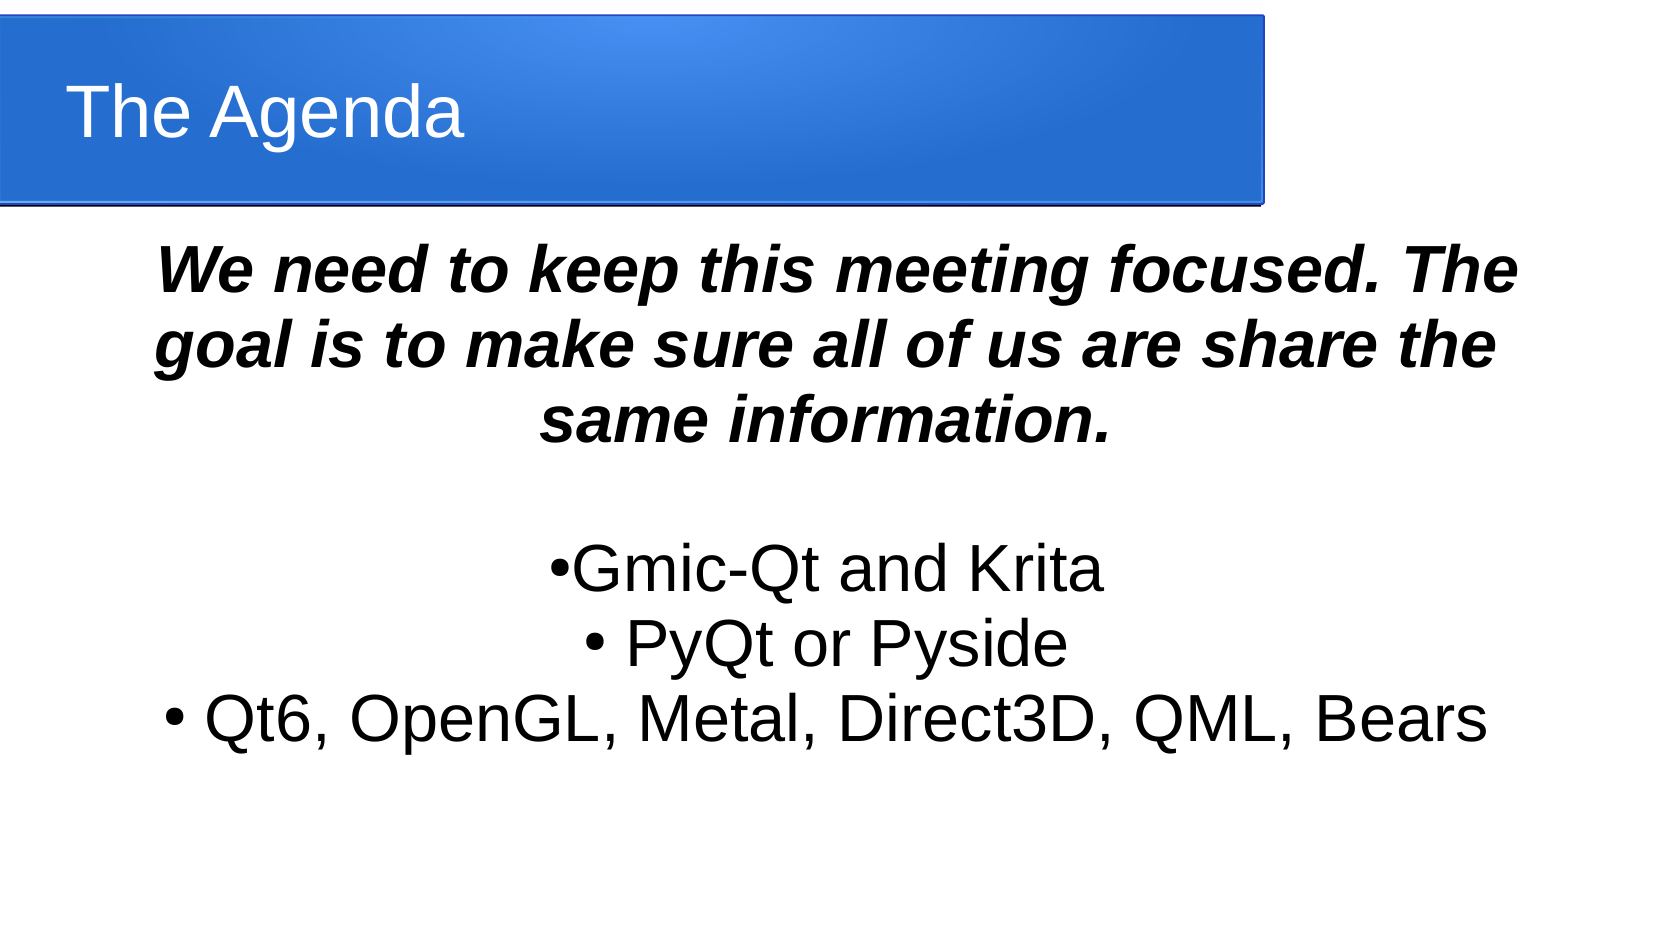

# The Agenda
We need to keep this meeting focused. The goal is to make sure all of us are share the same information.
Gmic-Qt and Krita
 PyQt or Pyside
 Qt6, OpenGL, Metal, Direct3D, QML, Bears